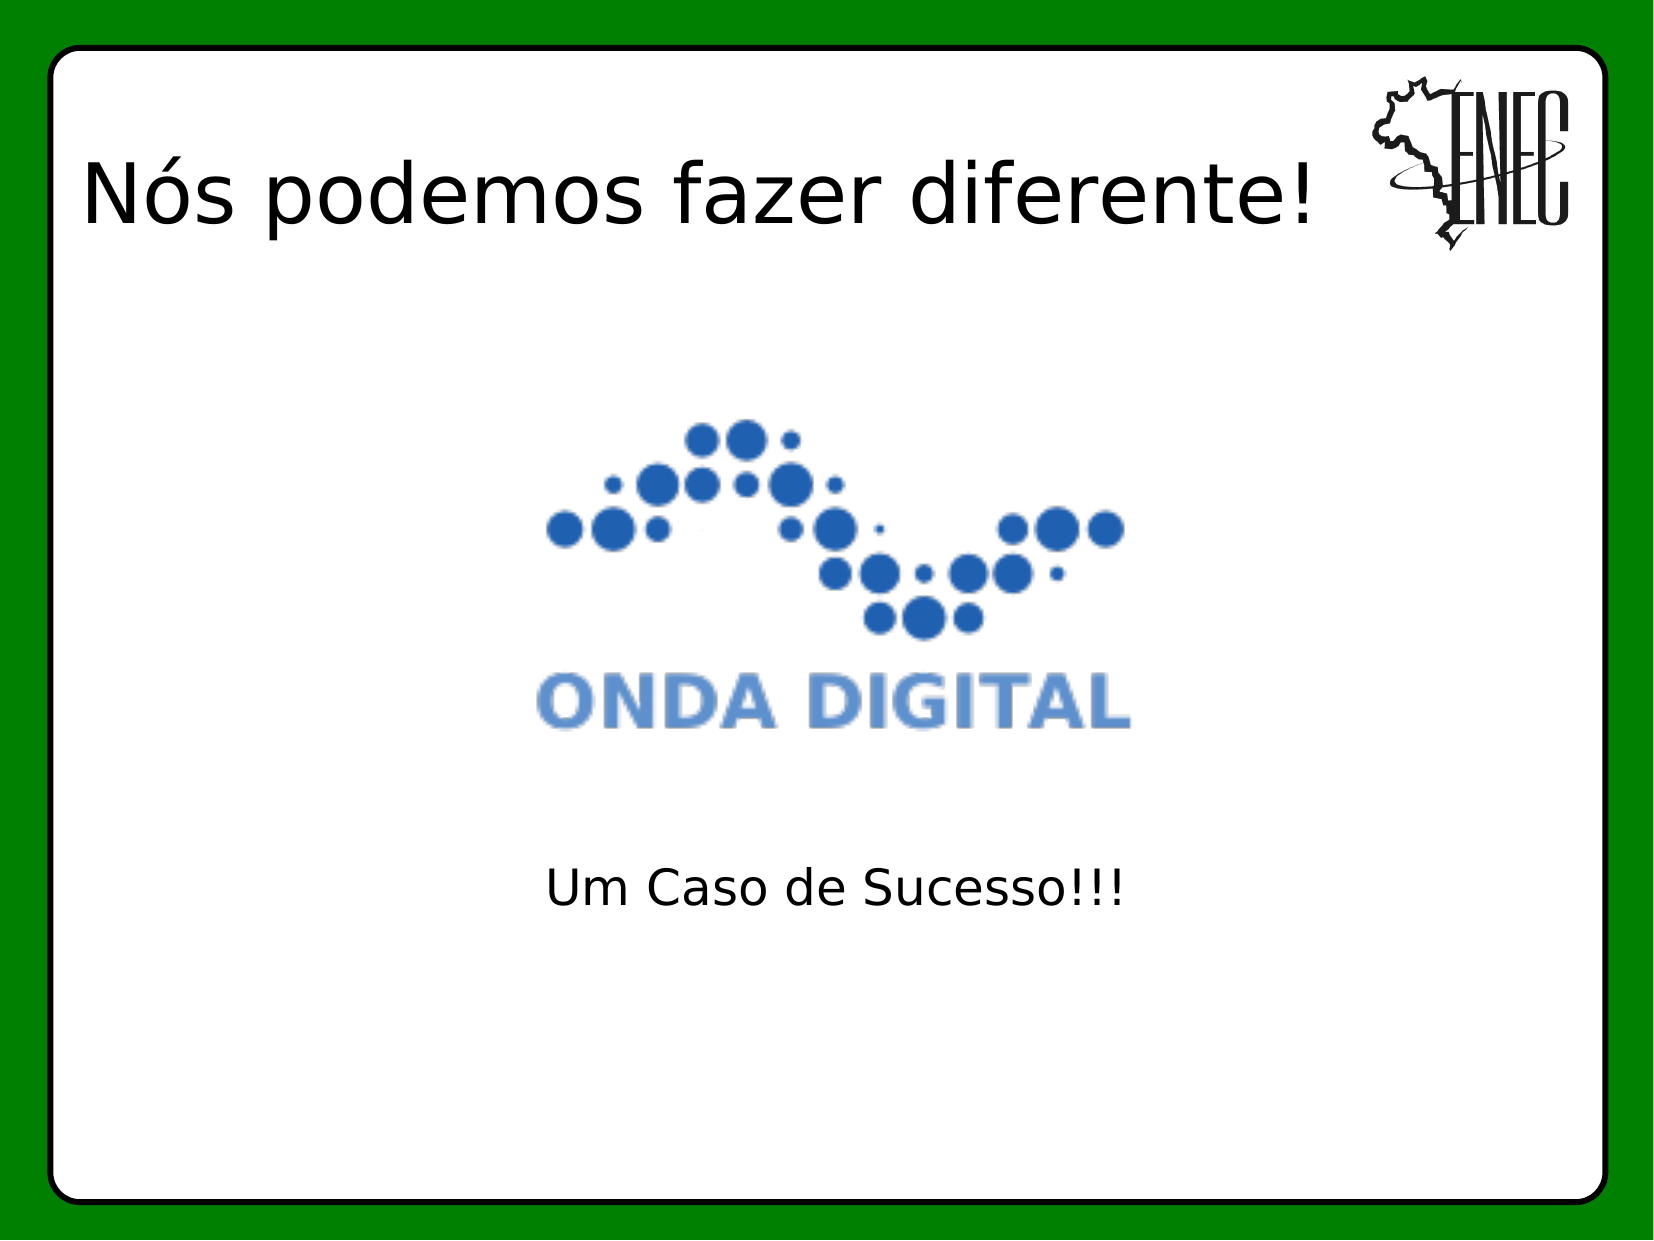

# Nós podemos fazer diferente!
Um Caso de Sucesso!!!